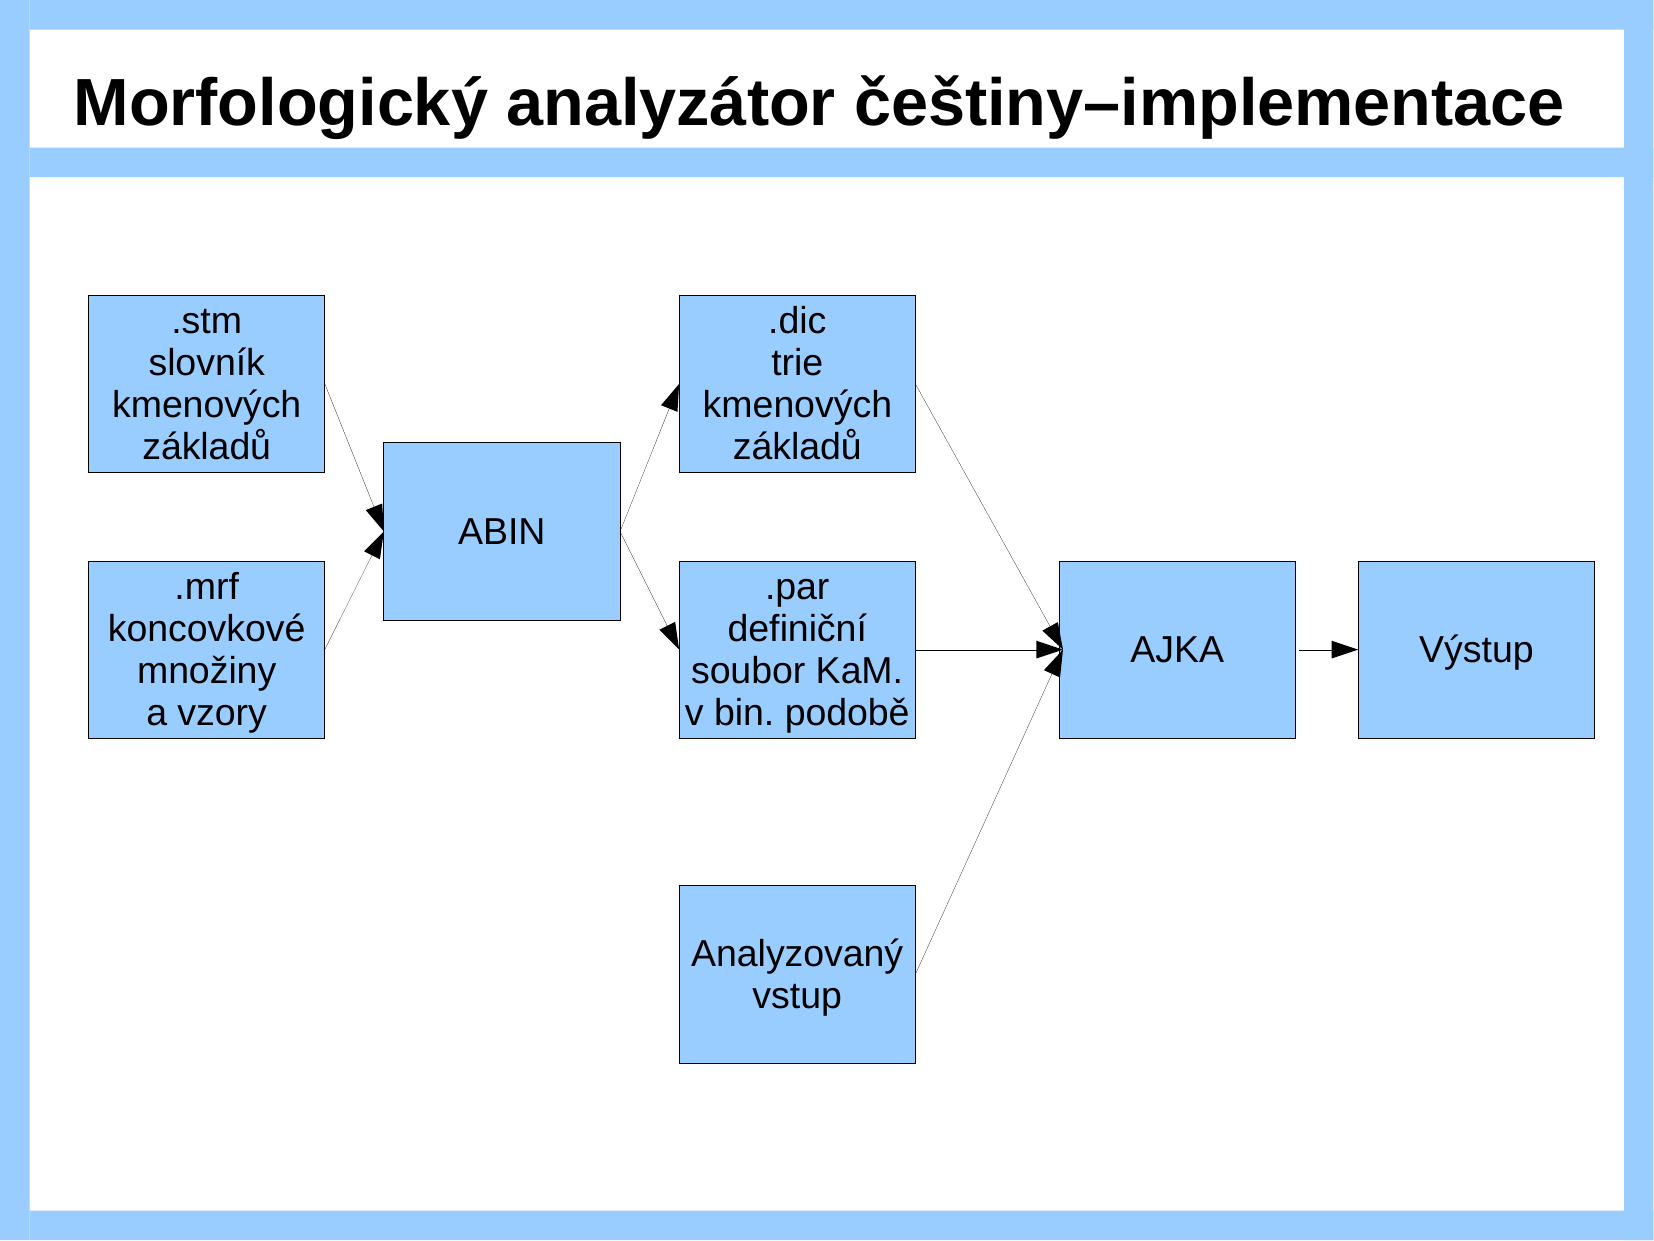

Morfologický analyzátor češtiny–implementace
.stm
slovník
kmenových
základů
.dic
trie
kmenových
základů
ABIN
.mrf
koncovkové
množiny
a vzory
.par
definiční
soubor KaM.
v bin. podobě
AJKA
Výstup
Analyzovaný
vstup